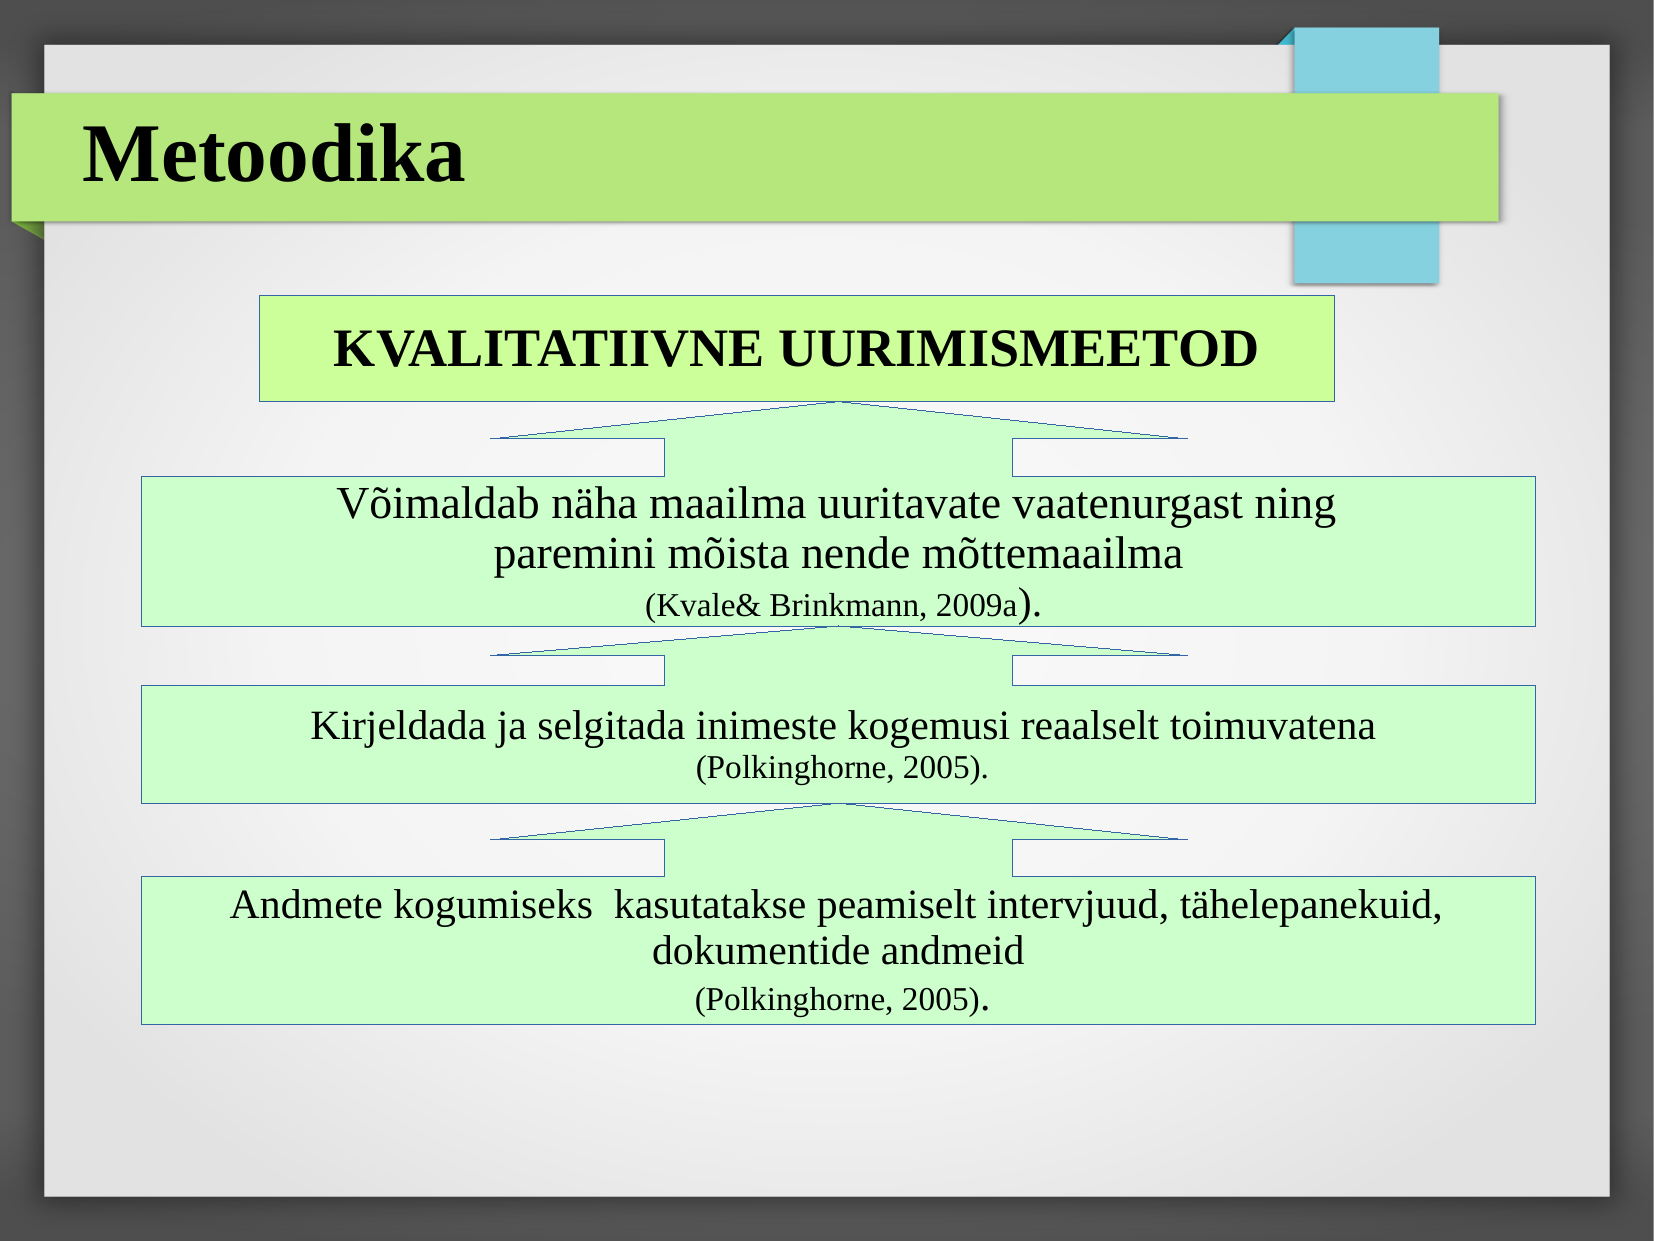

# Metoodika
KVALITATIIVNE UURIMISMEETOD
 Võimaldab näha maailma uuritavate vaatenurgast ning
paremini mõista nende mõttemaailma
 (Kvale& Brinkmann, 2009a).
 Kirjeldada ja selgitada inimeste kogemusi reaalselt toimuvatena
 (Polkinghorne, 2005).
 Andmete kogumiseks kasutatakse peamiselt intervjuud, tähelepanekuid,
 dokumentide andmeid
 (Polkinghorne, 2005).